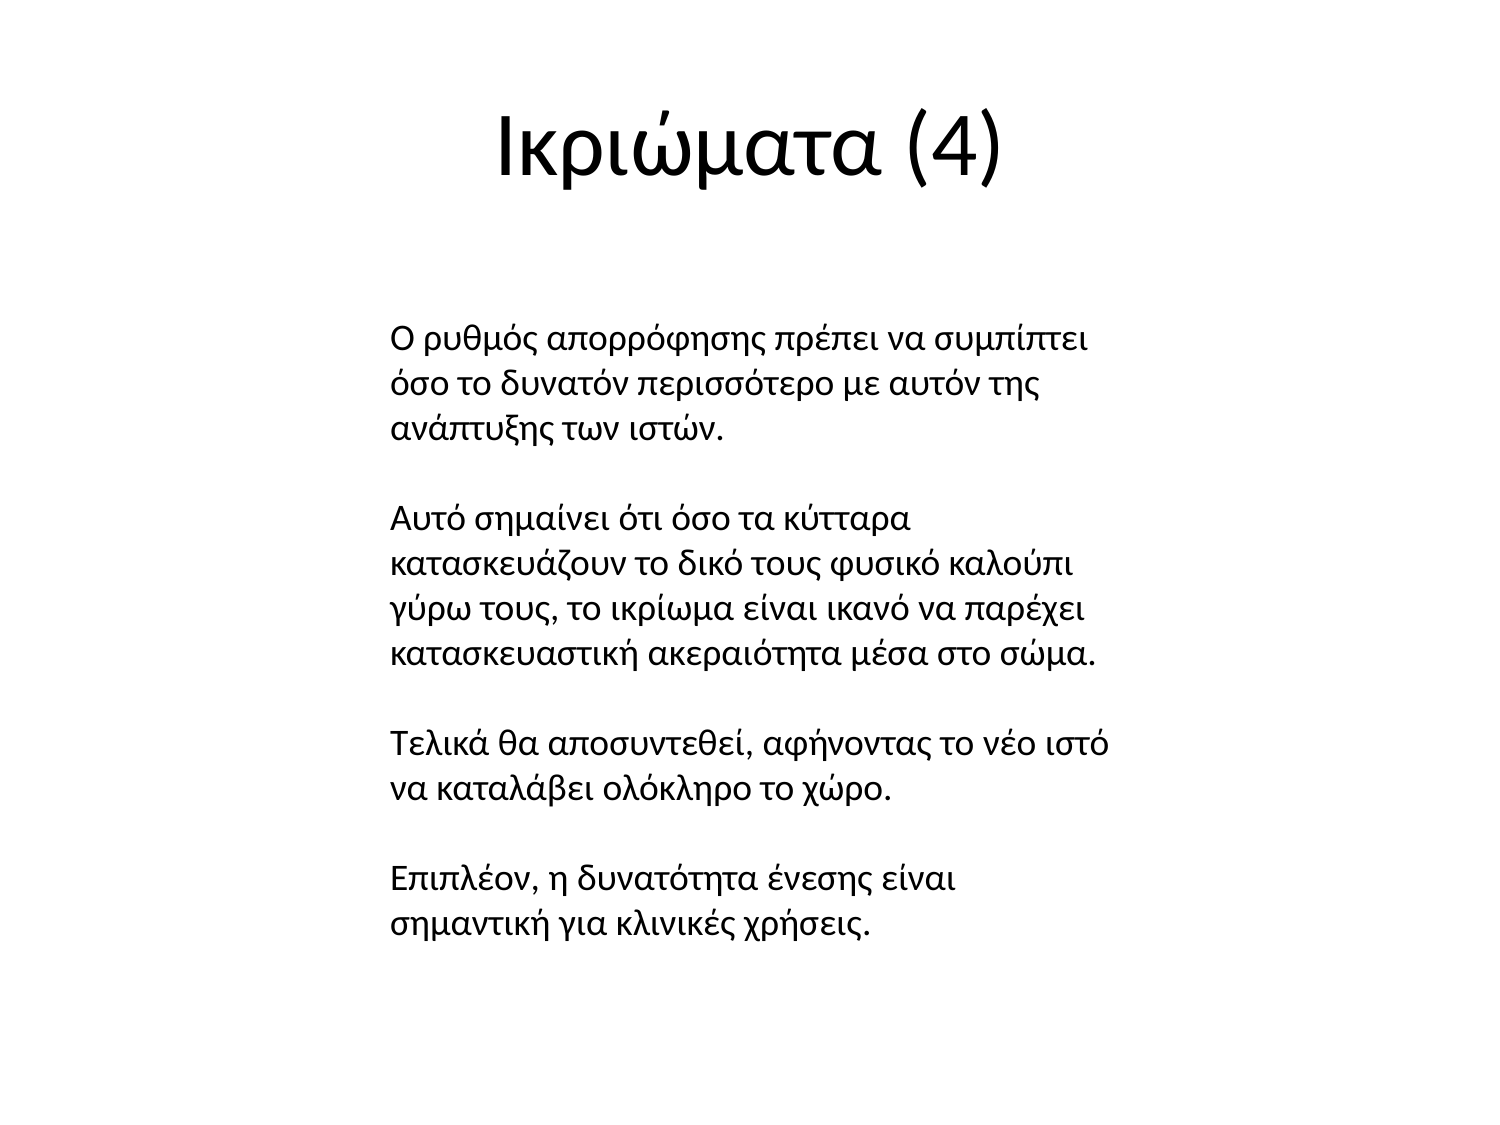

# Ικριώματα (4)
Ο ρυθμός απορρόφησης πρέπει να συμπίπτει όσο το δυνατόν περισσότερο με αυτόν της ανάπτυξης των ιστών.
Αυτό σημαίνει ότι όσο τα κύτταρα κατασκευάζουν το δικό τους φυσικό καλούπι γύρω τους, το ικρίωμα είναι ικανό να παρέχει κατασκευαστική ακεραιότητα μέσα στο σώμα.
Τελικά θα αποσυντεθεί, αφήνοντας το νέο ιστό να καταλάβει ολόκληρο το χώρο.
Επιπλέον, η δυνατότητα ένεσης είναι σημαντική για κλινικές χρήσεις.